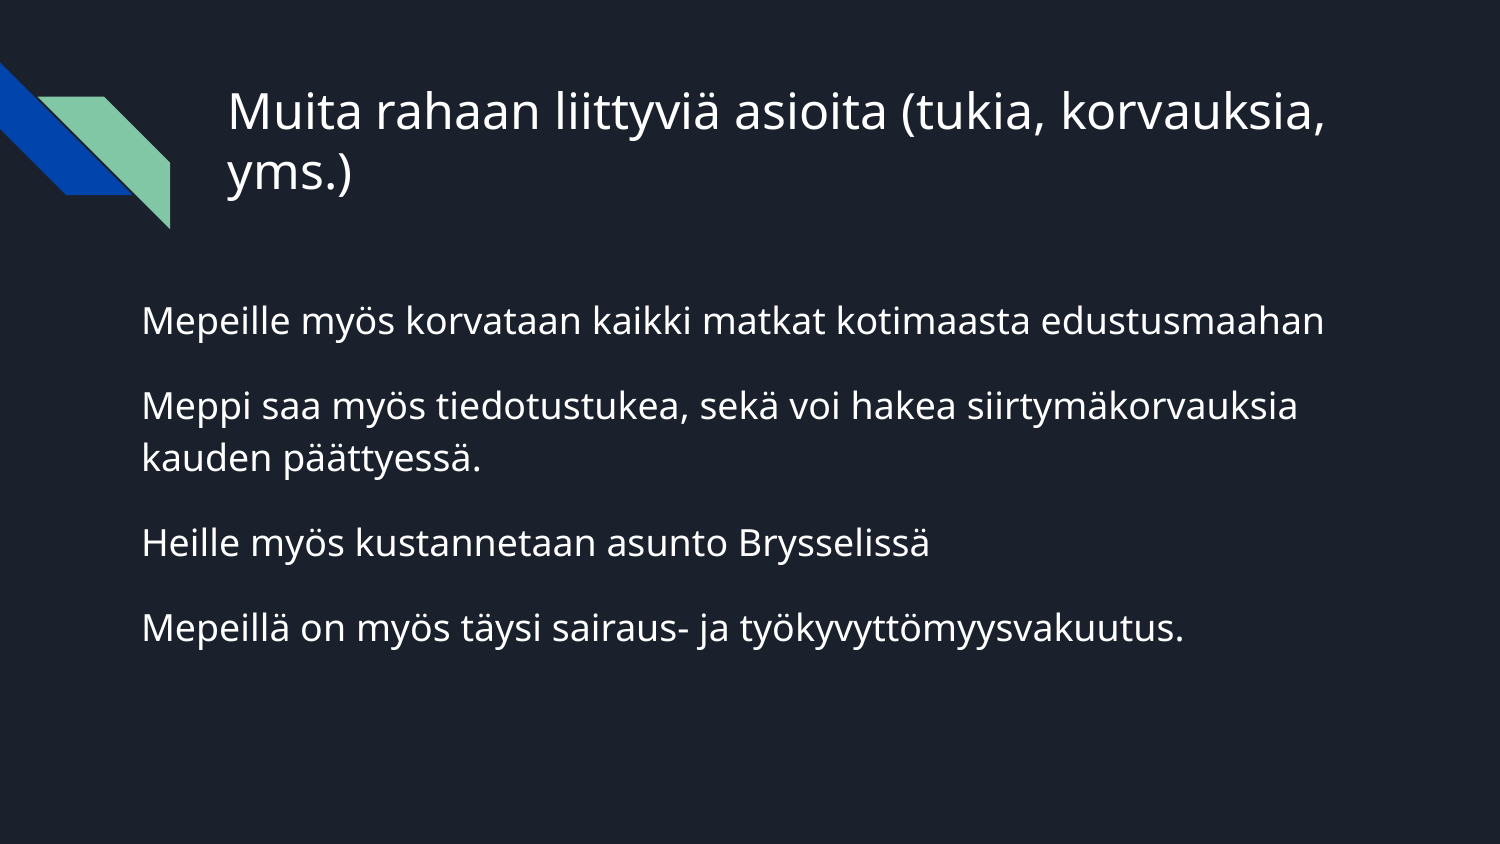

# Muita rahaan liittyviä asioita (tukia, korvauksia, yms.)
Mepeille myös korvataan kaikki matkat kotimaasta edustusmaahan
Meppi saa myös tiedotustukea, sekä voi hakea siirtymäkorvauksia kauden päättyessä.
Heille myös kustannetaan asunto Brysselissä
Mepeillä on myös täysi sairaus- ja työkyvyttömyysvakuutus.